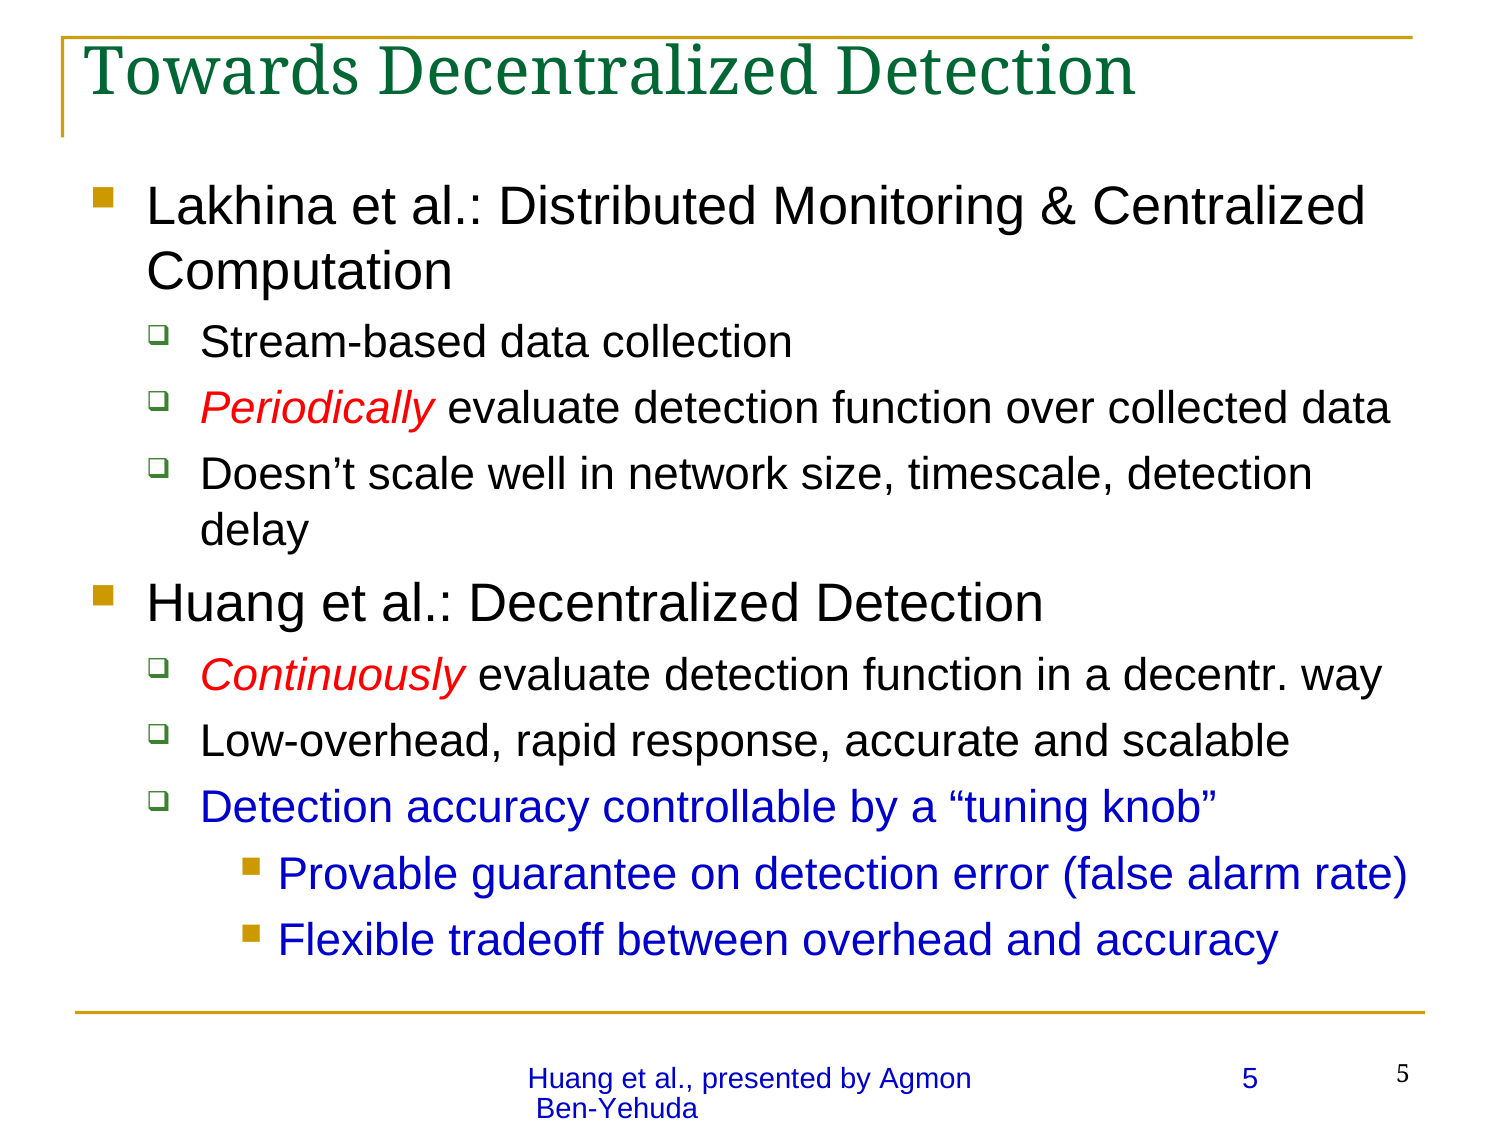

# Towards Decentralized Detection
Lakhina et al.: Distributed Monitoring & Centralized Computation
Stream-based data collection
Periodically evaluate detection function over collected data
Doesn’t scale well in network size, timescale, detection delay
Huang et al.: Decentralized Detection
Continuously evaluate detection function in a decentr. way
Low-overhead, rapid response, accurate and scalable
Detection accuracy controllable by a “tuning knob”
Provable guarantee on detection error (false alarm rate)
Flexible tradeoff between overhead and accuracy
Huang et al., presented by Agmon Ben-Yehuda
5